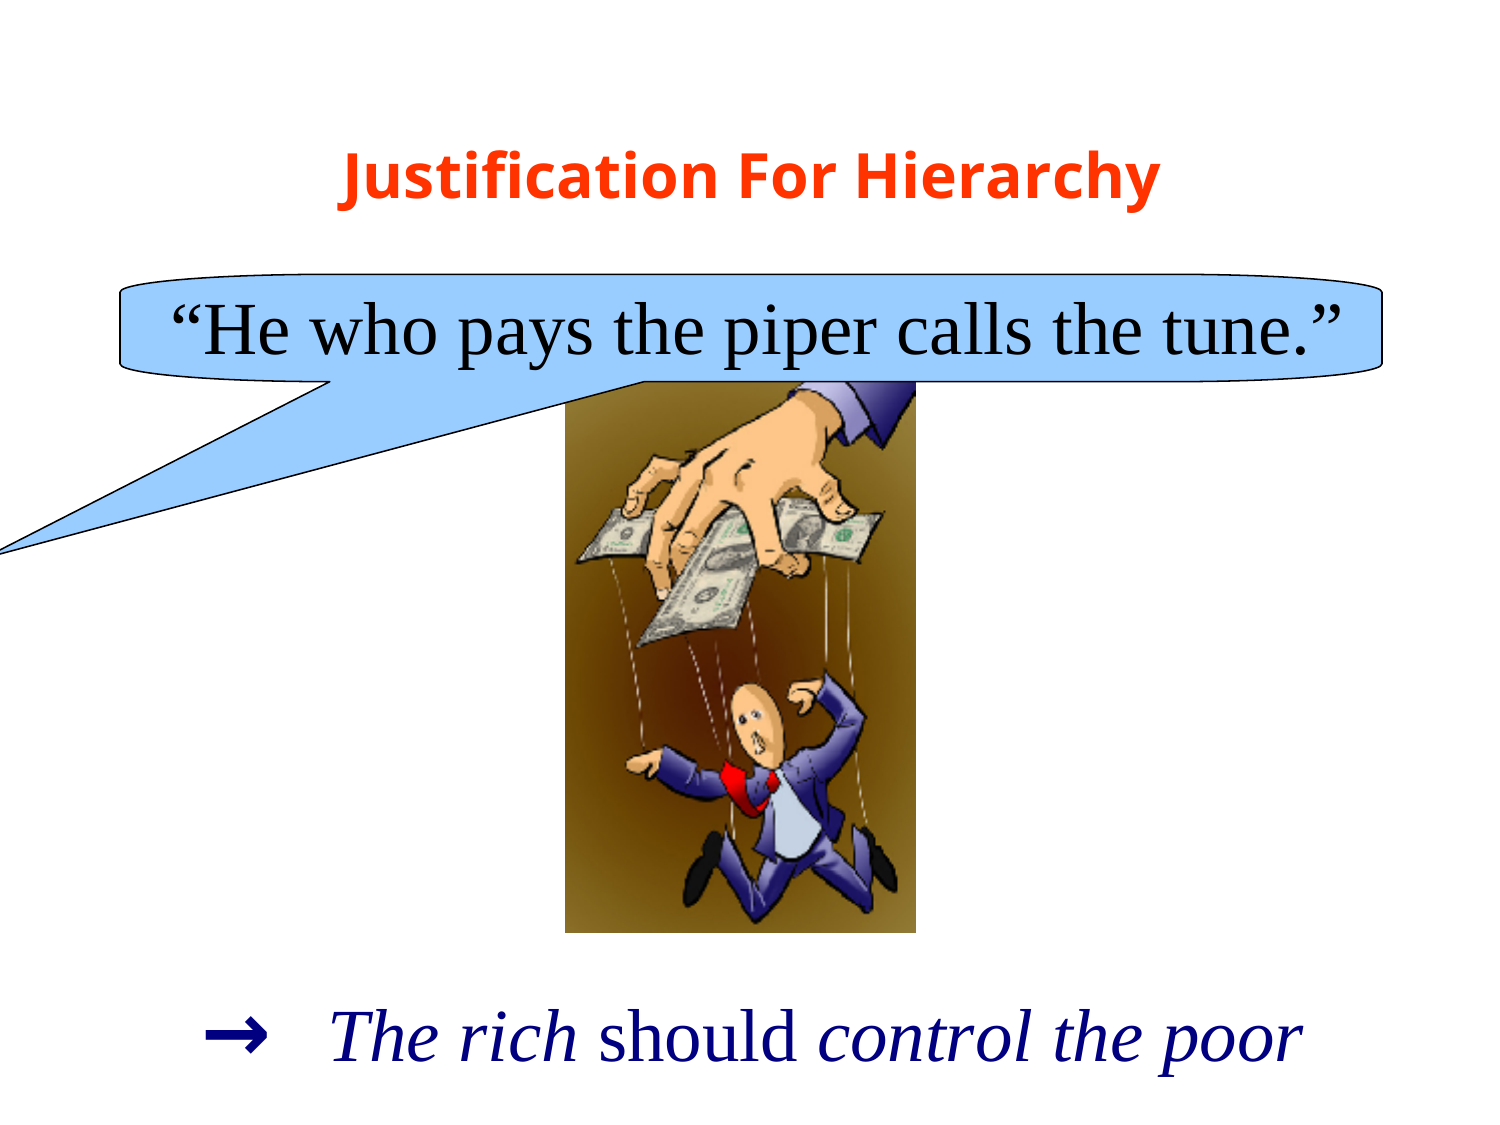

Justification For Hierarchy
“He who pays the piper calls the tune.”
 → The rich should control the poor